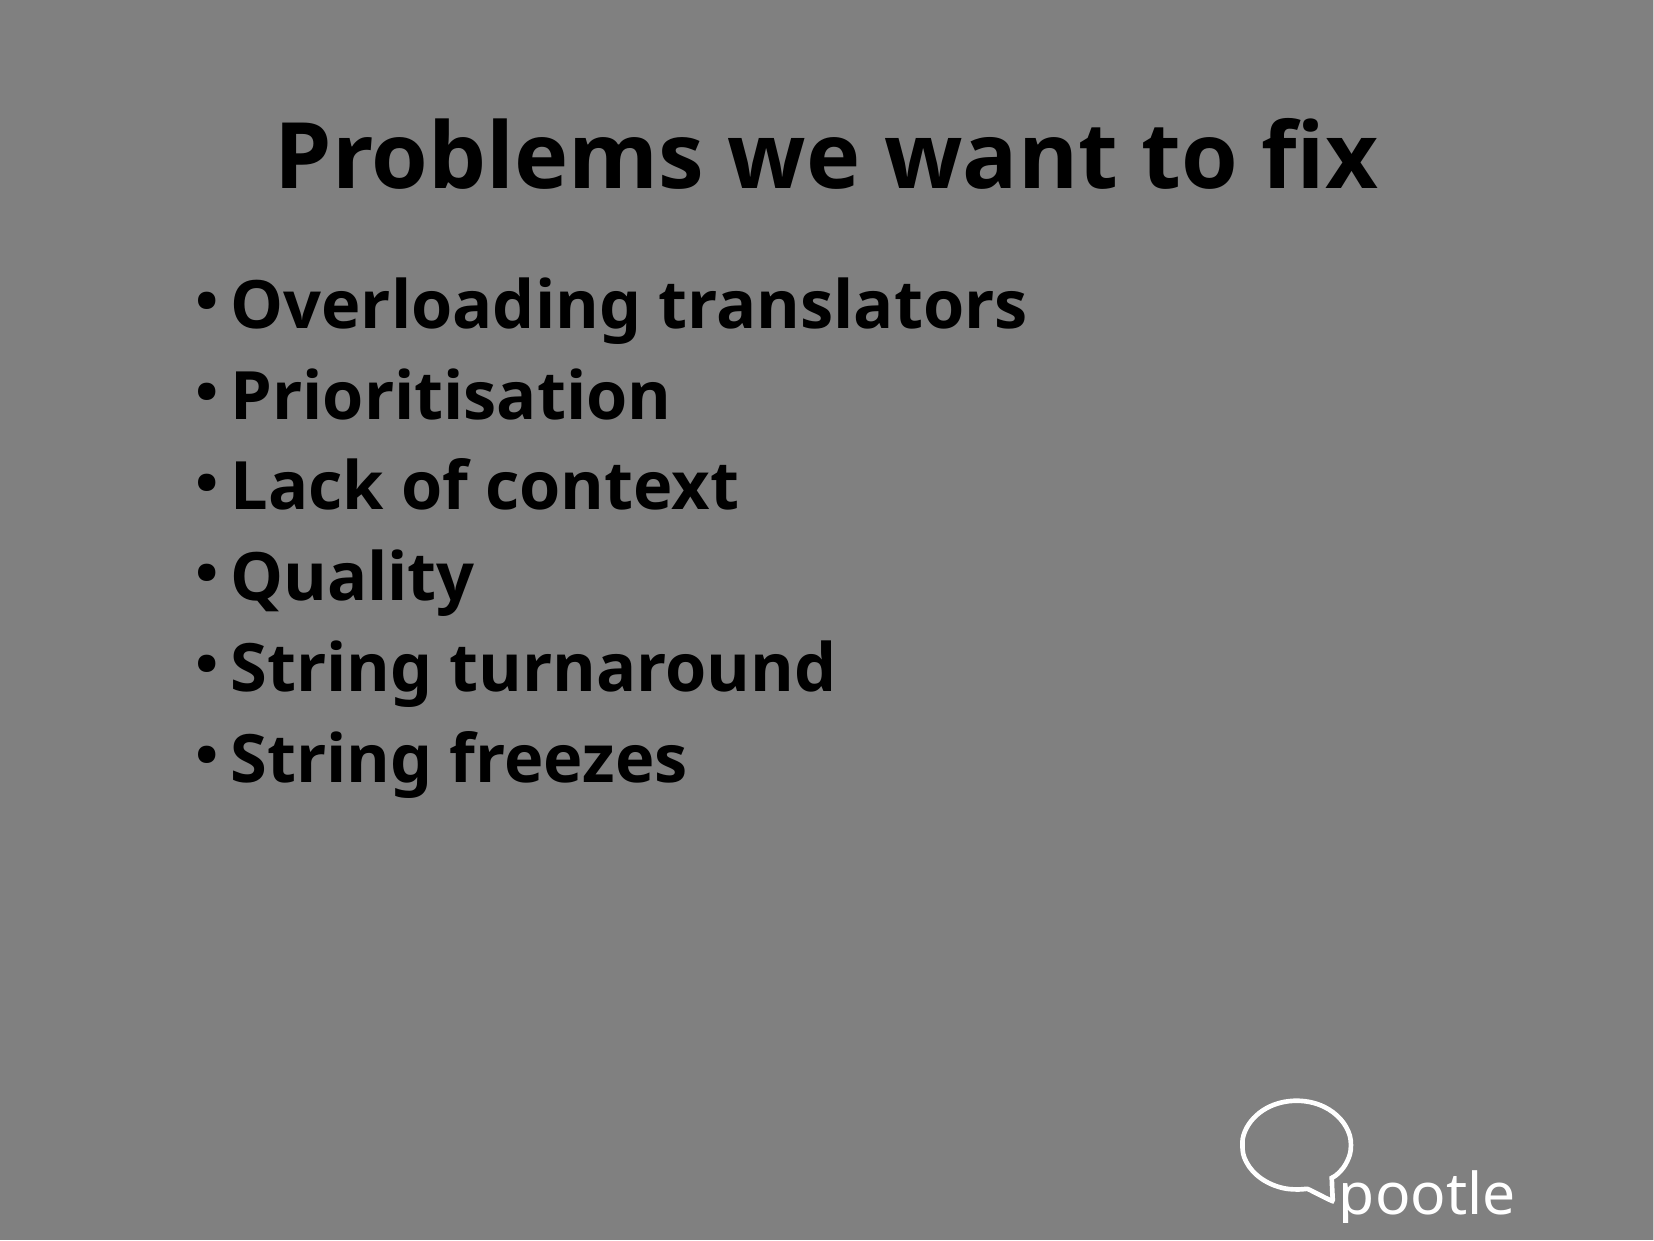

Problems we want to fix
# Overloading translators
Prioritisation
Lack of context
Quality
String turnaround
String freezes